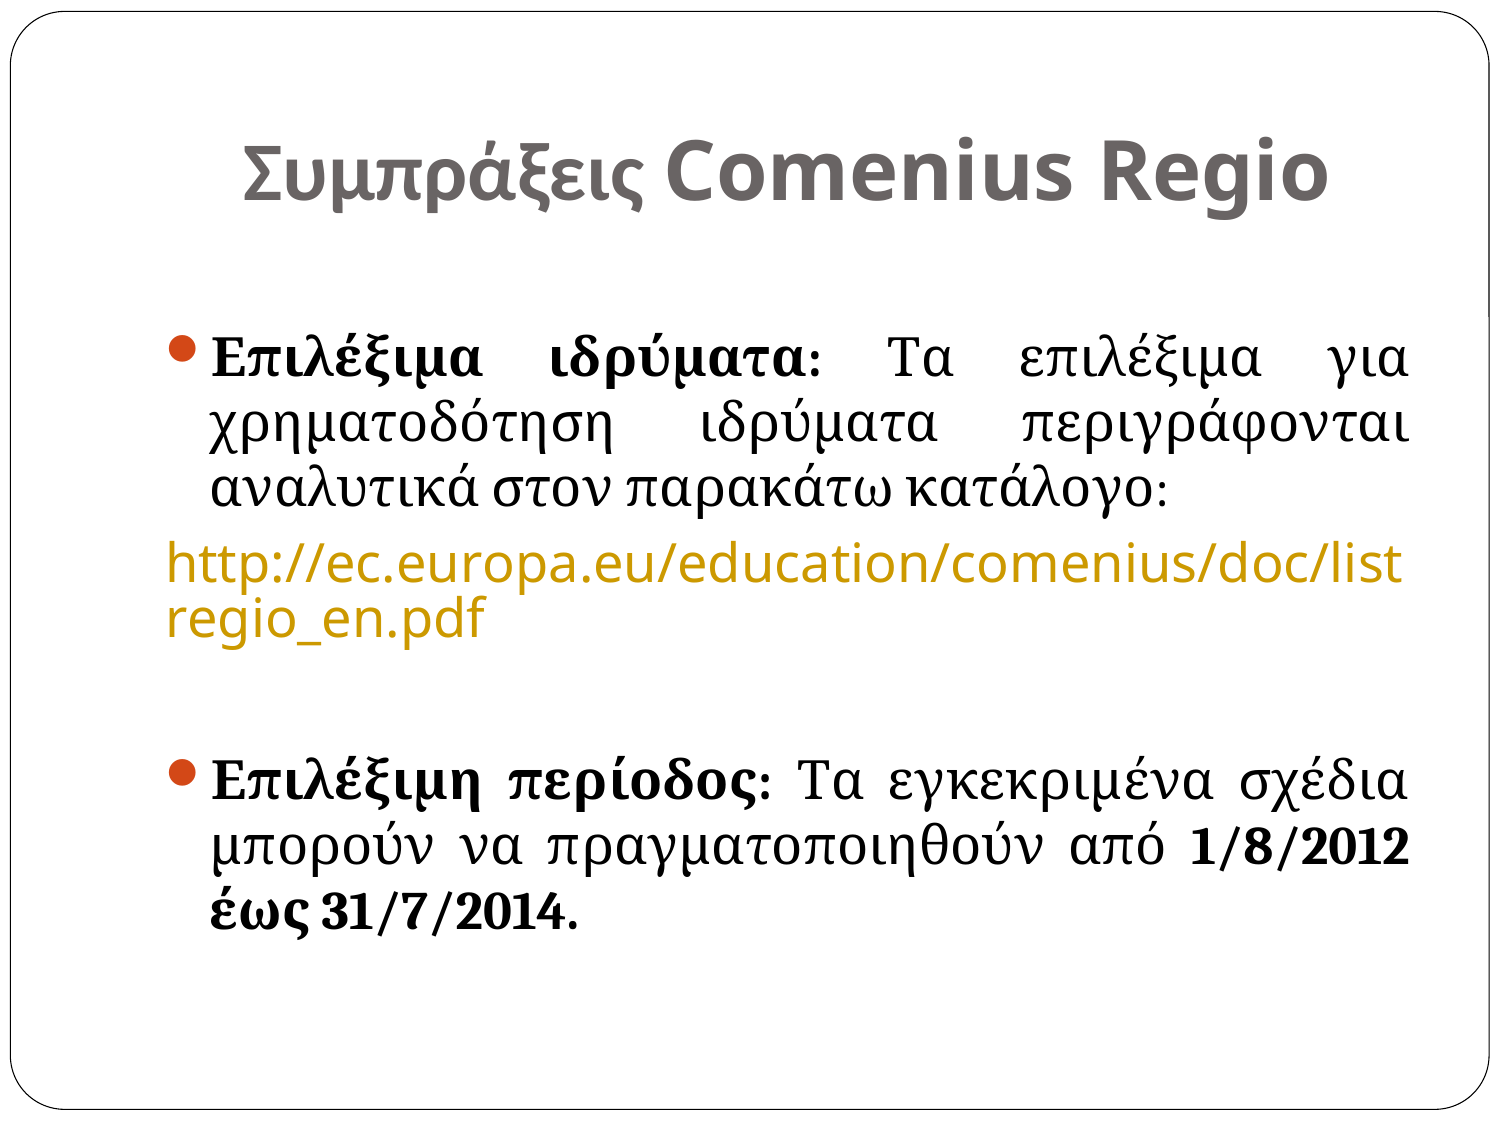

# Συμπράξεις Comenius Regio
Επιλέξιμα ιδρύματα: Τα επιλέξιμα για χρηματοδότηση ιδρύματα περιγράφονται αναλυτικά στον παρακάτω κατάλογο:
http://ec.europa.eu/education/comenius/doc/listregio_en.pdf
Επιλέξιμη περίοδος: Τα εγκεκριμένα σχέδια μπορούν να πραγματοποιηθούν από 1/8/2012 έως 31/7/2014.